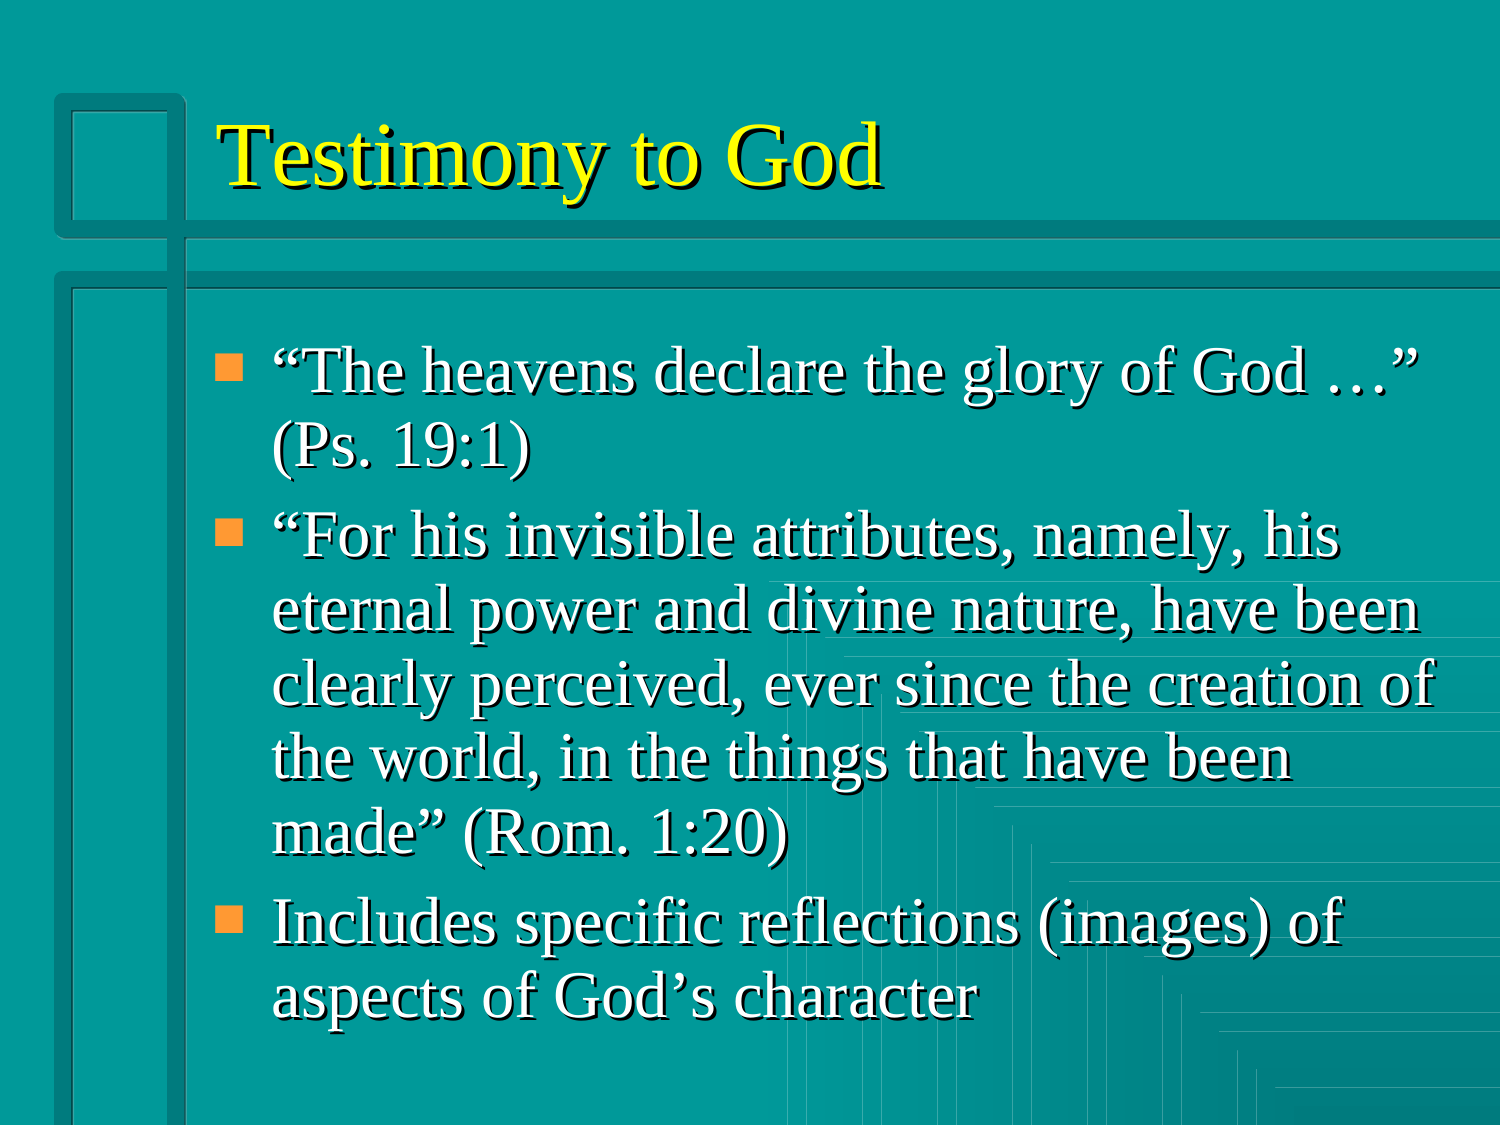

# Testimony to God
“The heavens declare the glory of God …” (Ps. 19:1)
“For his invisible attributes, namely, his eternal power and divine nature, have been clearly perceived, ever since the creation of the world, in the things that have been made” (Rom. 1:20)
Includes specific reflections (images) of aspects of God’s character